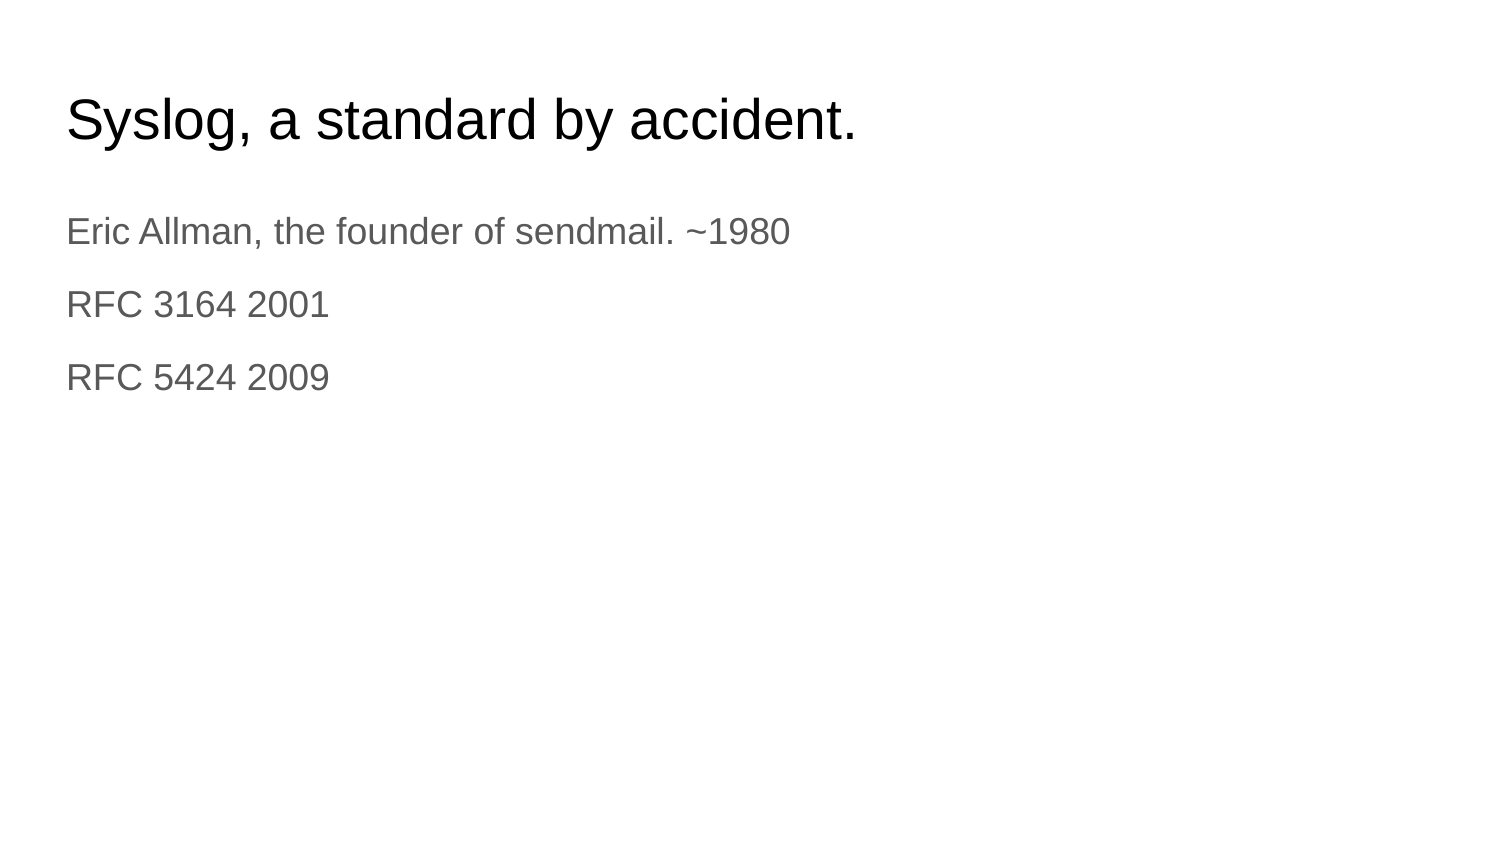

# Syslog, a standard by accident.
Eric Allman, the founder of sendmail. ~1980
RFC 3164 2001
RFC 5424 2009